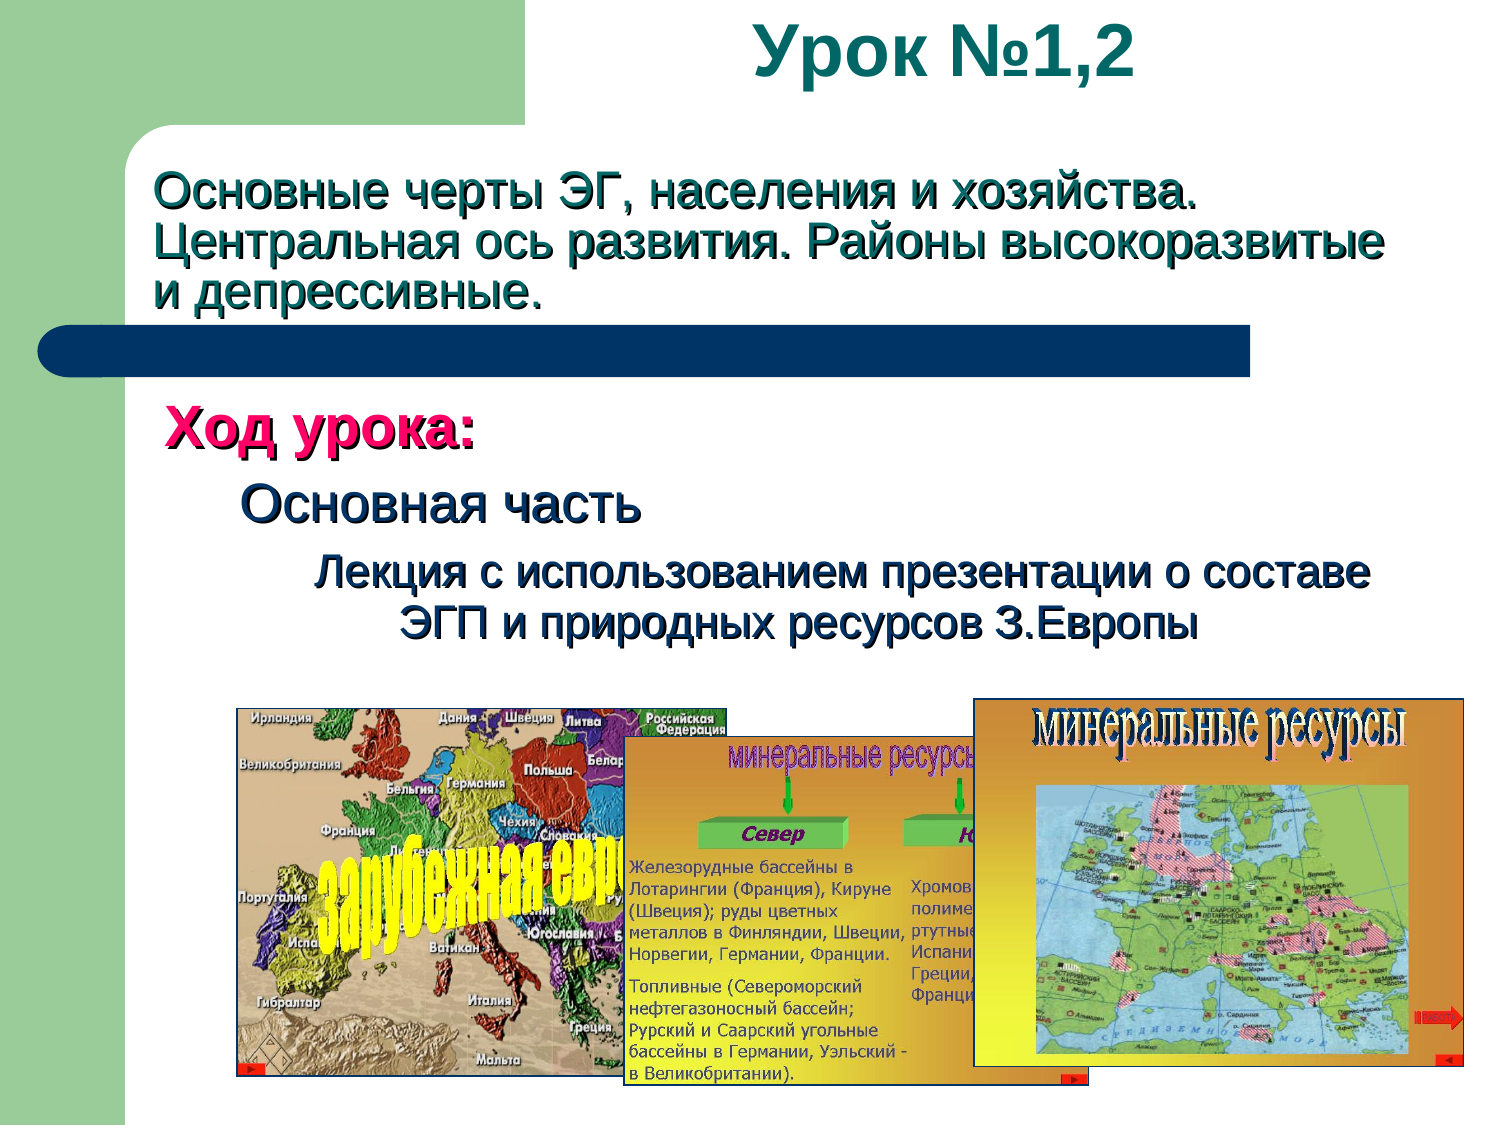

Урок №1,2
Основные черты ЭГ, населения и хозяйства. Центральная ось развития. Районы высокоразвитые и депрессивные.
# Ход урока:
Основная часть
Лекция с использованием презентации о составе ЭГП и природных ресурсов З.Европы